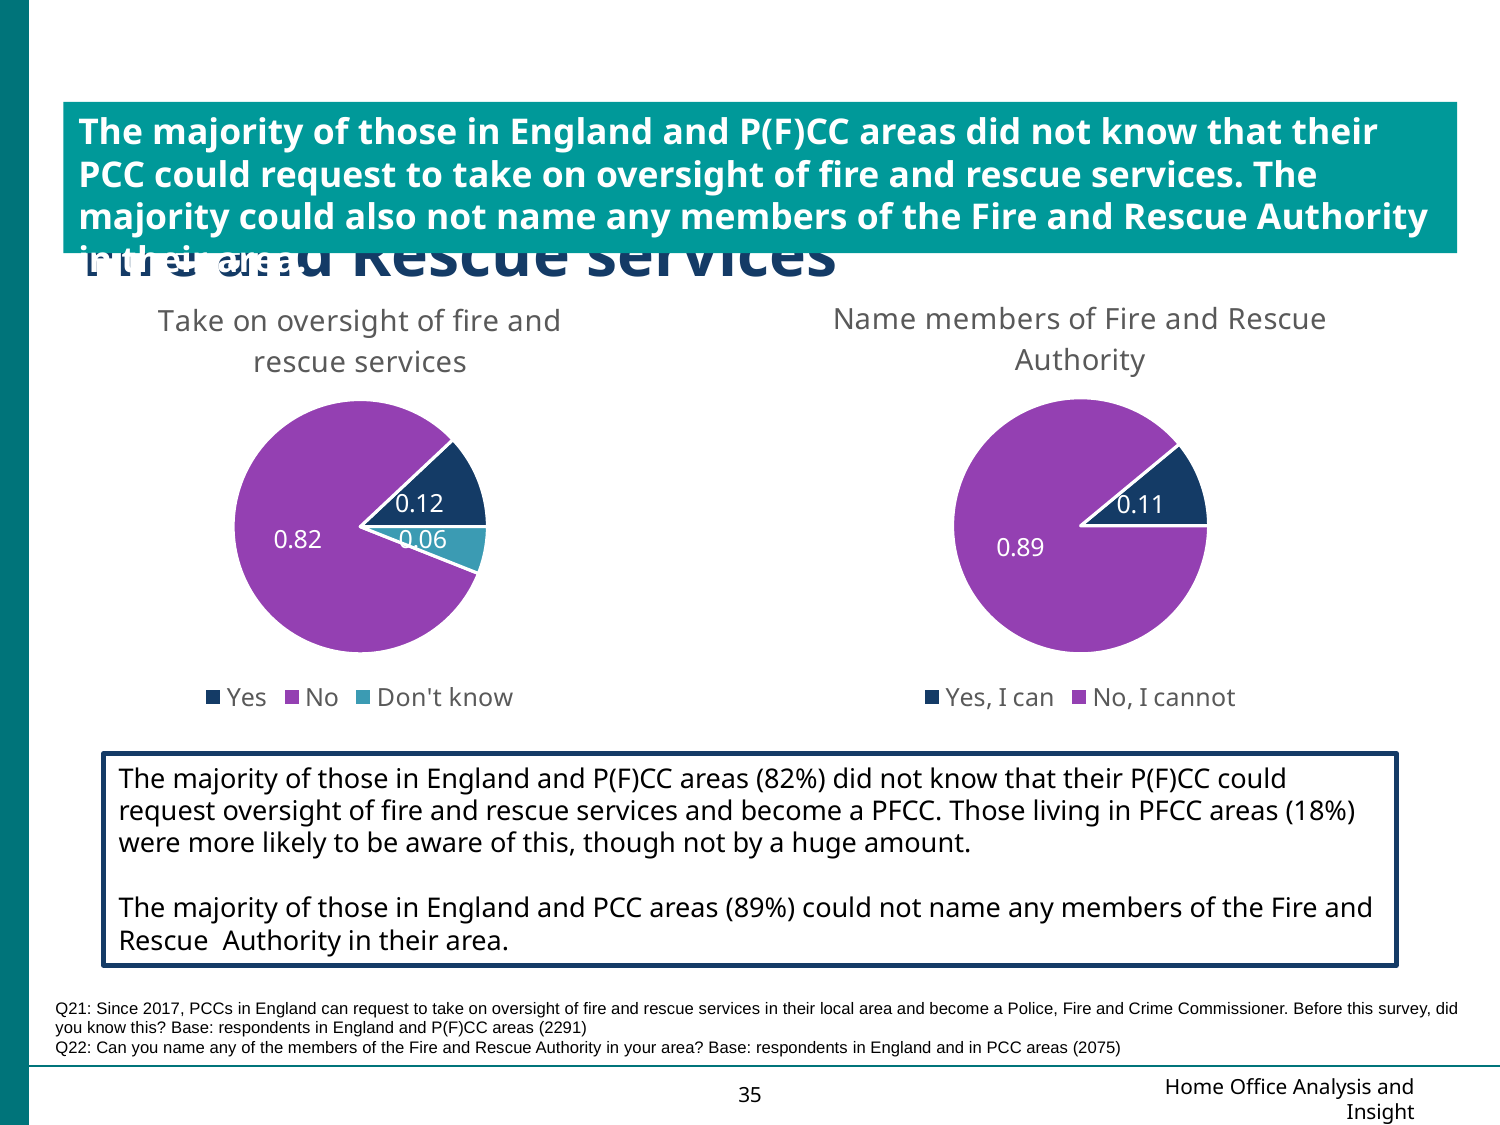

The majority of those in England and P(F)CC areas did not know that their PCC could request to take on oversight of fire and rescue services. The majority could also not name any members of the Fire and Rescue Authority in their area.
# Fire and Rescue services
### Chart: Name members of Fire and Rescue Authority
| Category | Series1 |
|---|---|
| Yes, I can | 0.11 |
| No, I cannot | 0.89 |
### Chart: Take on oversight of fire and rescue services
| Category | Series1 |
|---|---|
| Yes | 0.12 |
| No | 0.82 |
| Don't know | 0.06 |The majority of those in England and P(F)CC areas (82%) did not know that their P(F)CC could request oversight of fire and rescue services and become a PFCC. Those living in PFCC areas (18%) were more likely to be aware of this, though not by a huge amount.
The majority of those in England and PCC areas (89%) could not name any members of the Fire and Rescue Authority in their area.
Q21: Since 2017, PCCs in England can request to take on oversight of fire and rescue services in their local area and become a Police, Fire and Crime Commissioner. Before this survey, did you know this? Base: respondents in England and P(F)CC areas (2291)
Q22: Can you name any of the members of the Fire and Rescue Authority in your area? Base: respondents in England and in PCC areas (2075)